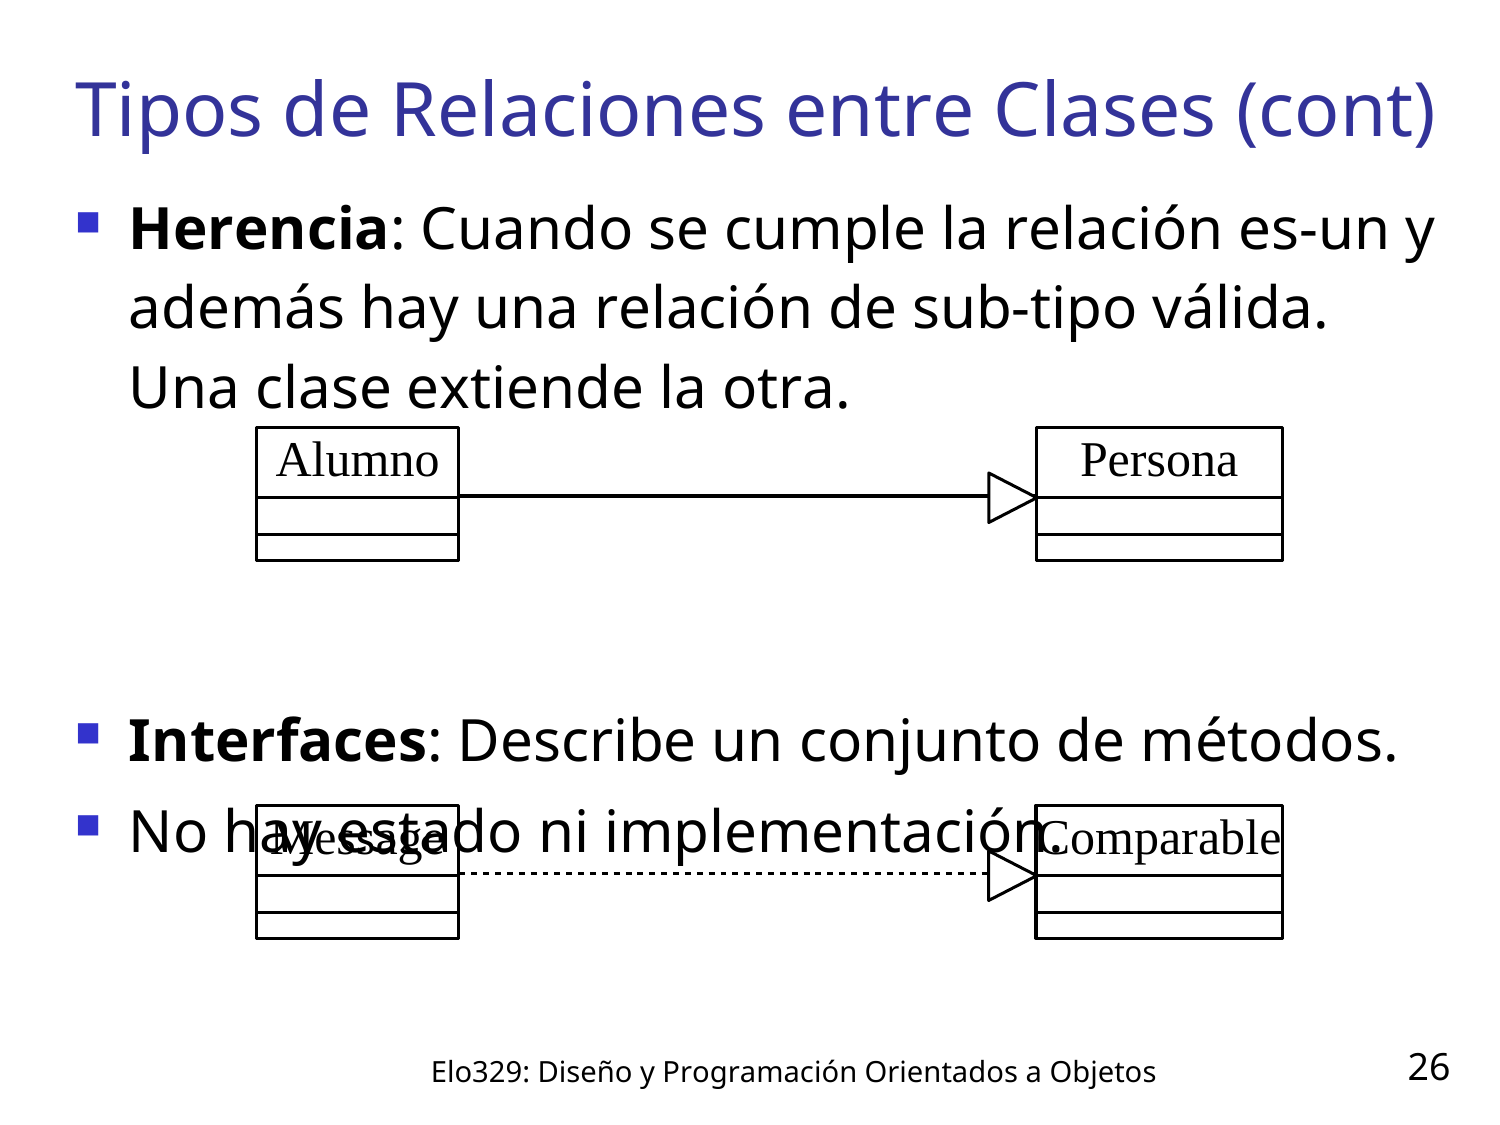

# Tipos de Relaciones entre Clases (cont)
Herencia: Cuando se cumple la relación es-un y además hay una relación de sub-tipo válida. Una clase extiende la otra.
Interfaces: Describe un conjunto de métodos.
No hay estado ni implementación.
Alumno
Persona
Message
Comparable
26